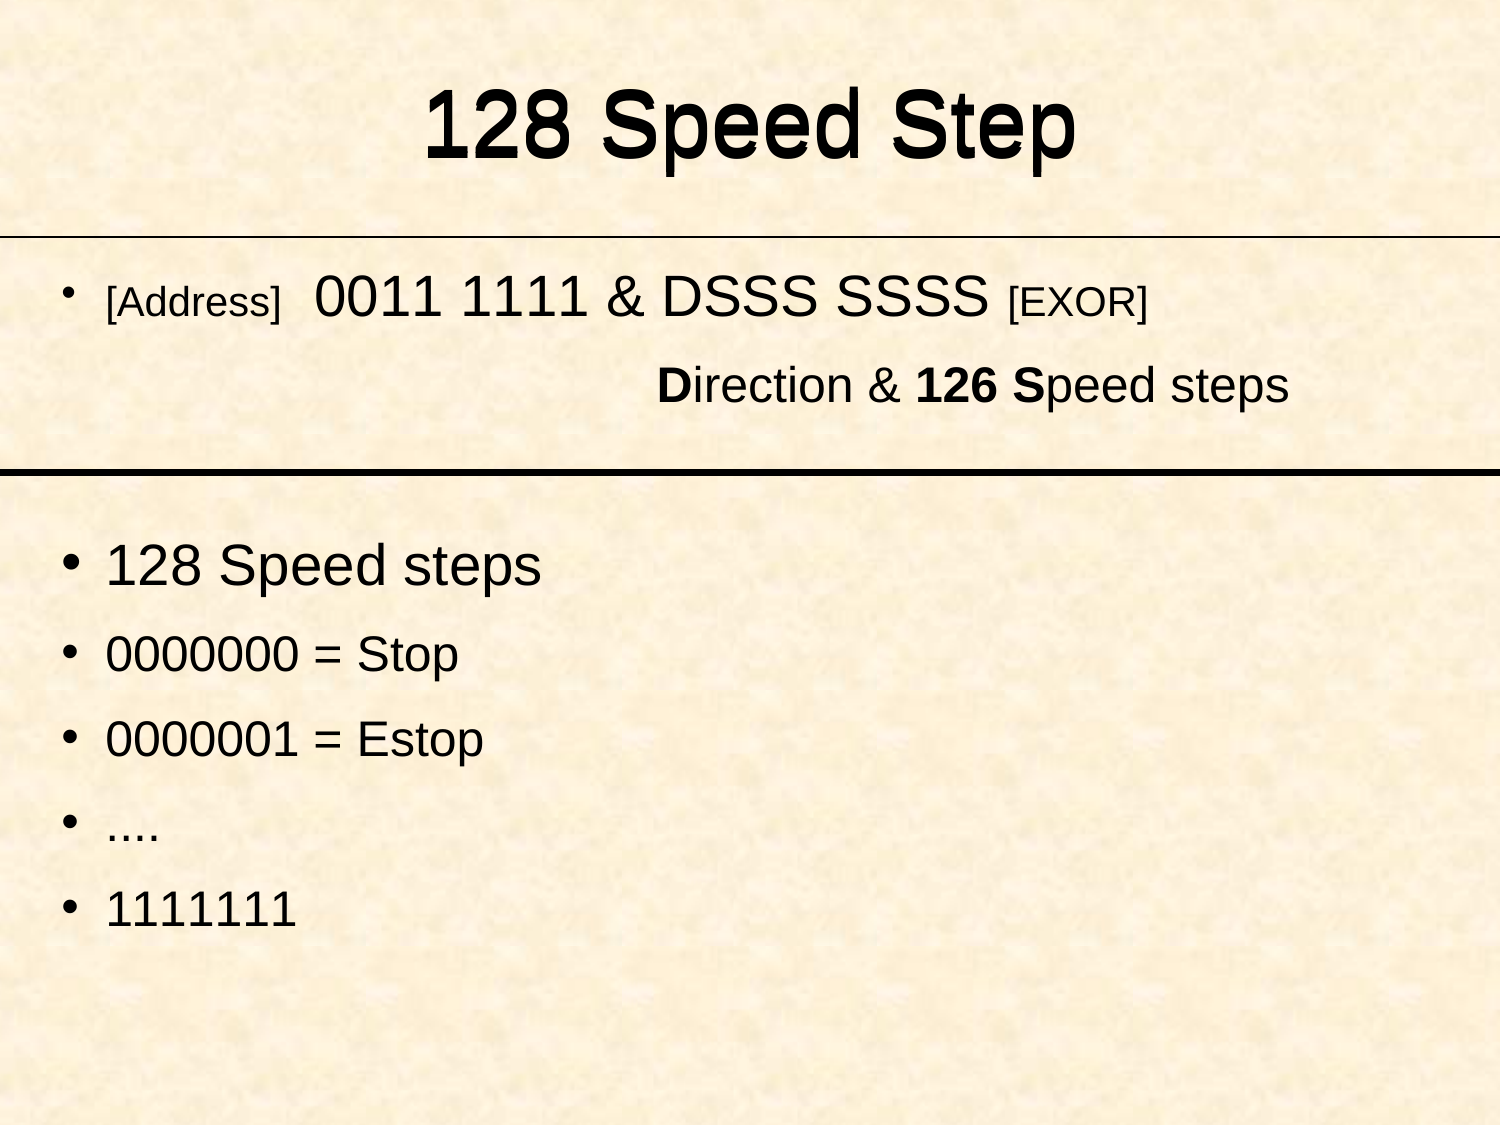

# 128 Speed Step
128 Speed Step
[Address] 0011 1111 & DSSS SSSS [EXOR]
					 Direction & 126 Speed steps
128 Speed steps
0000000 = Stop
0000001 = Estop
....
1111111